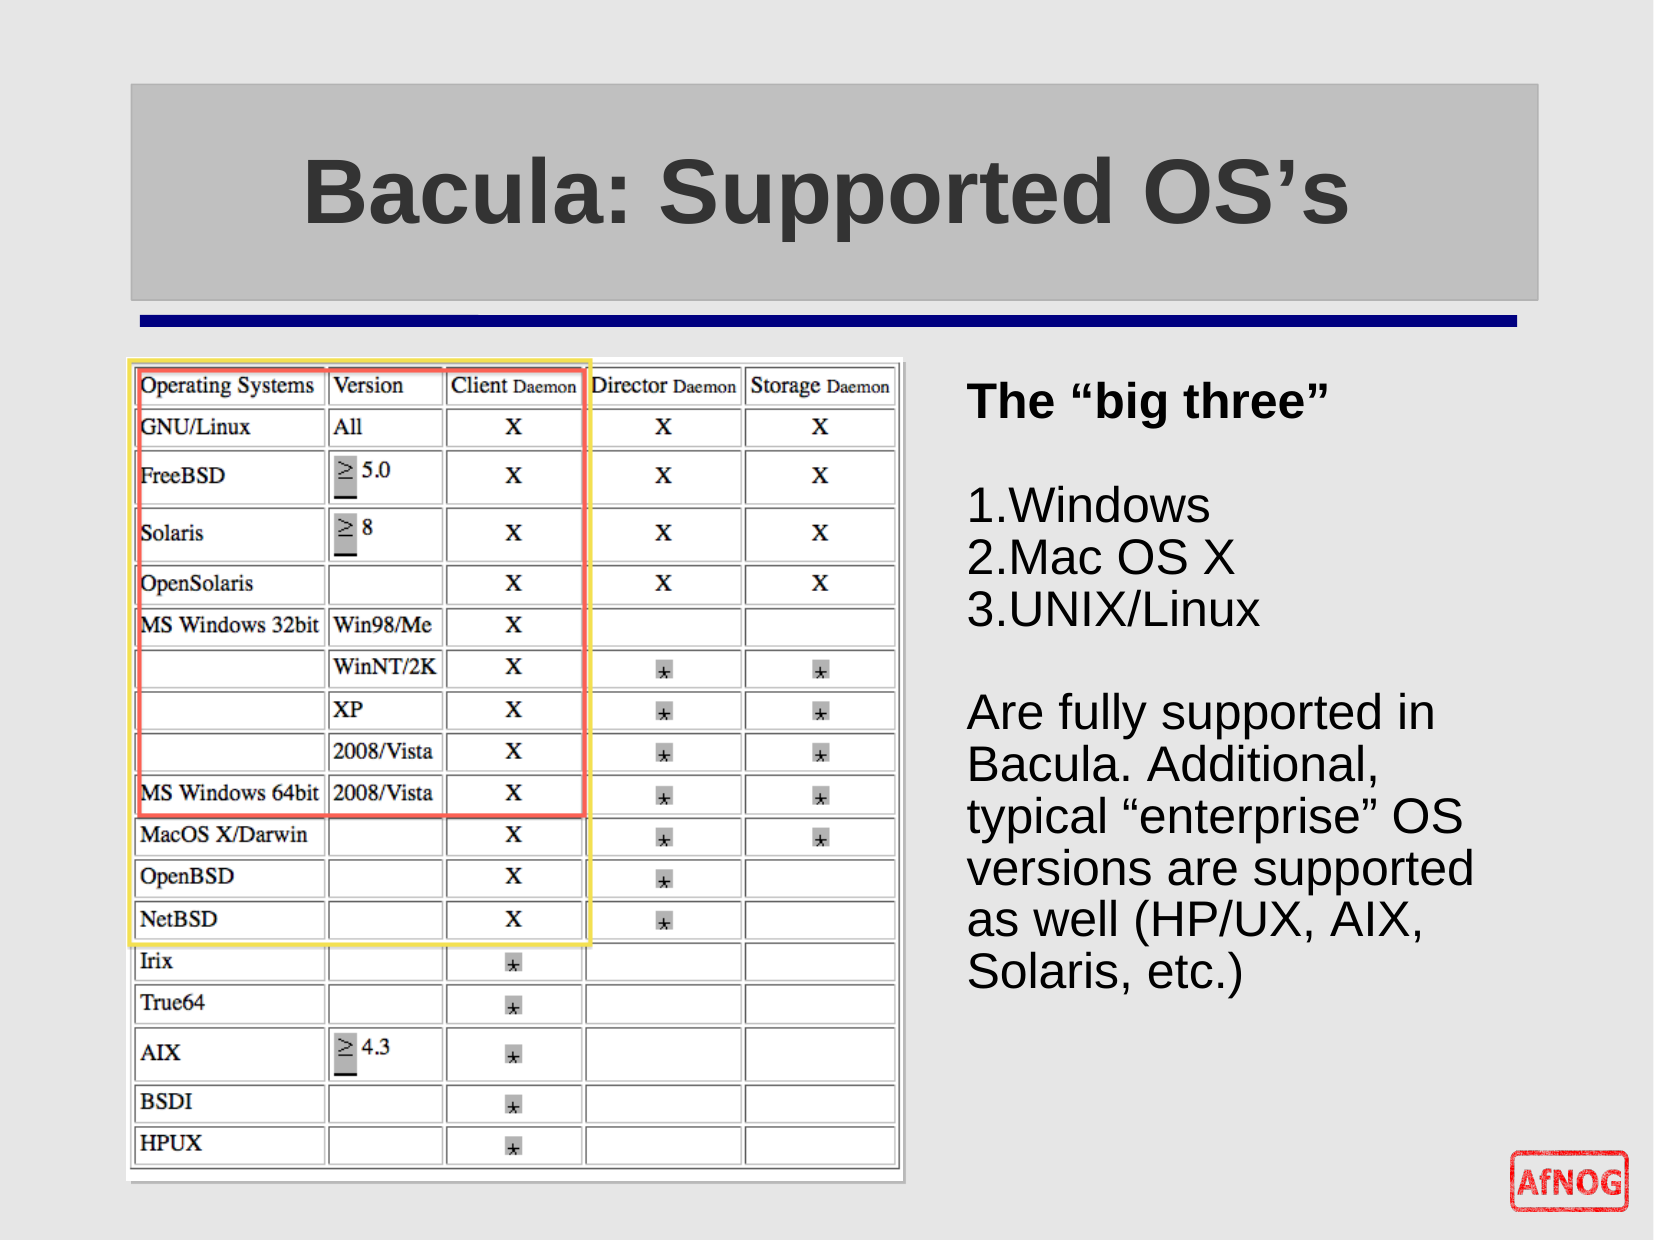

Bacula: Supported OS’s
The “big three”
Windows
Mac OS X
UNIX/Linux
Are fully supported in Bacula. Additional, typical “enterprise” OS versions are supported as well (HP/UX, AIX, Solaris, etc.)